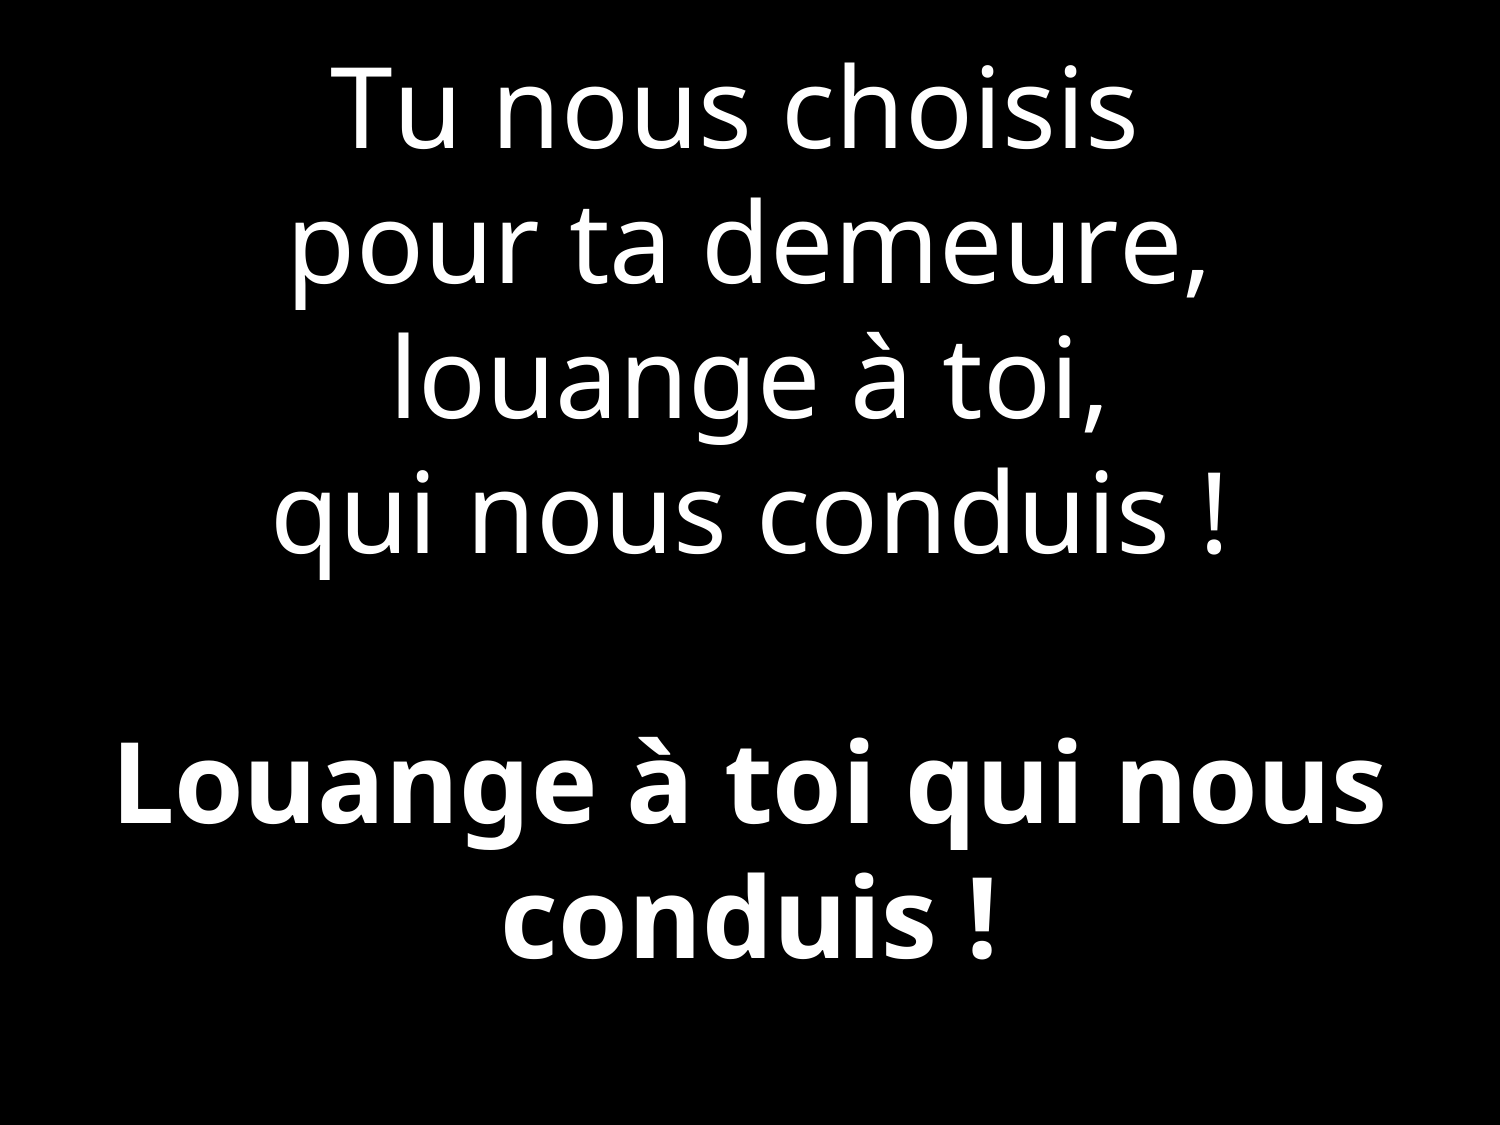

Tu nous choisis
pour ta demeure,
 louange à toi,
qui nous conduis !
Louange à toi qui nous conduis !